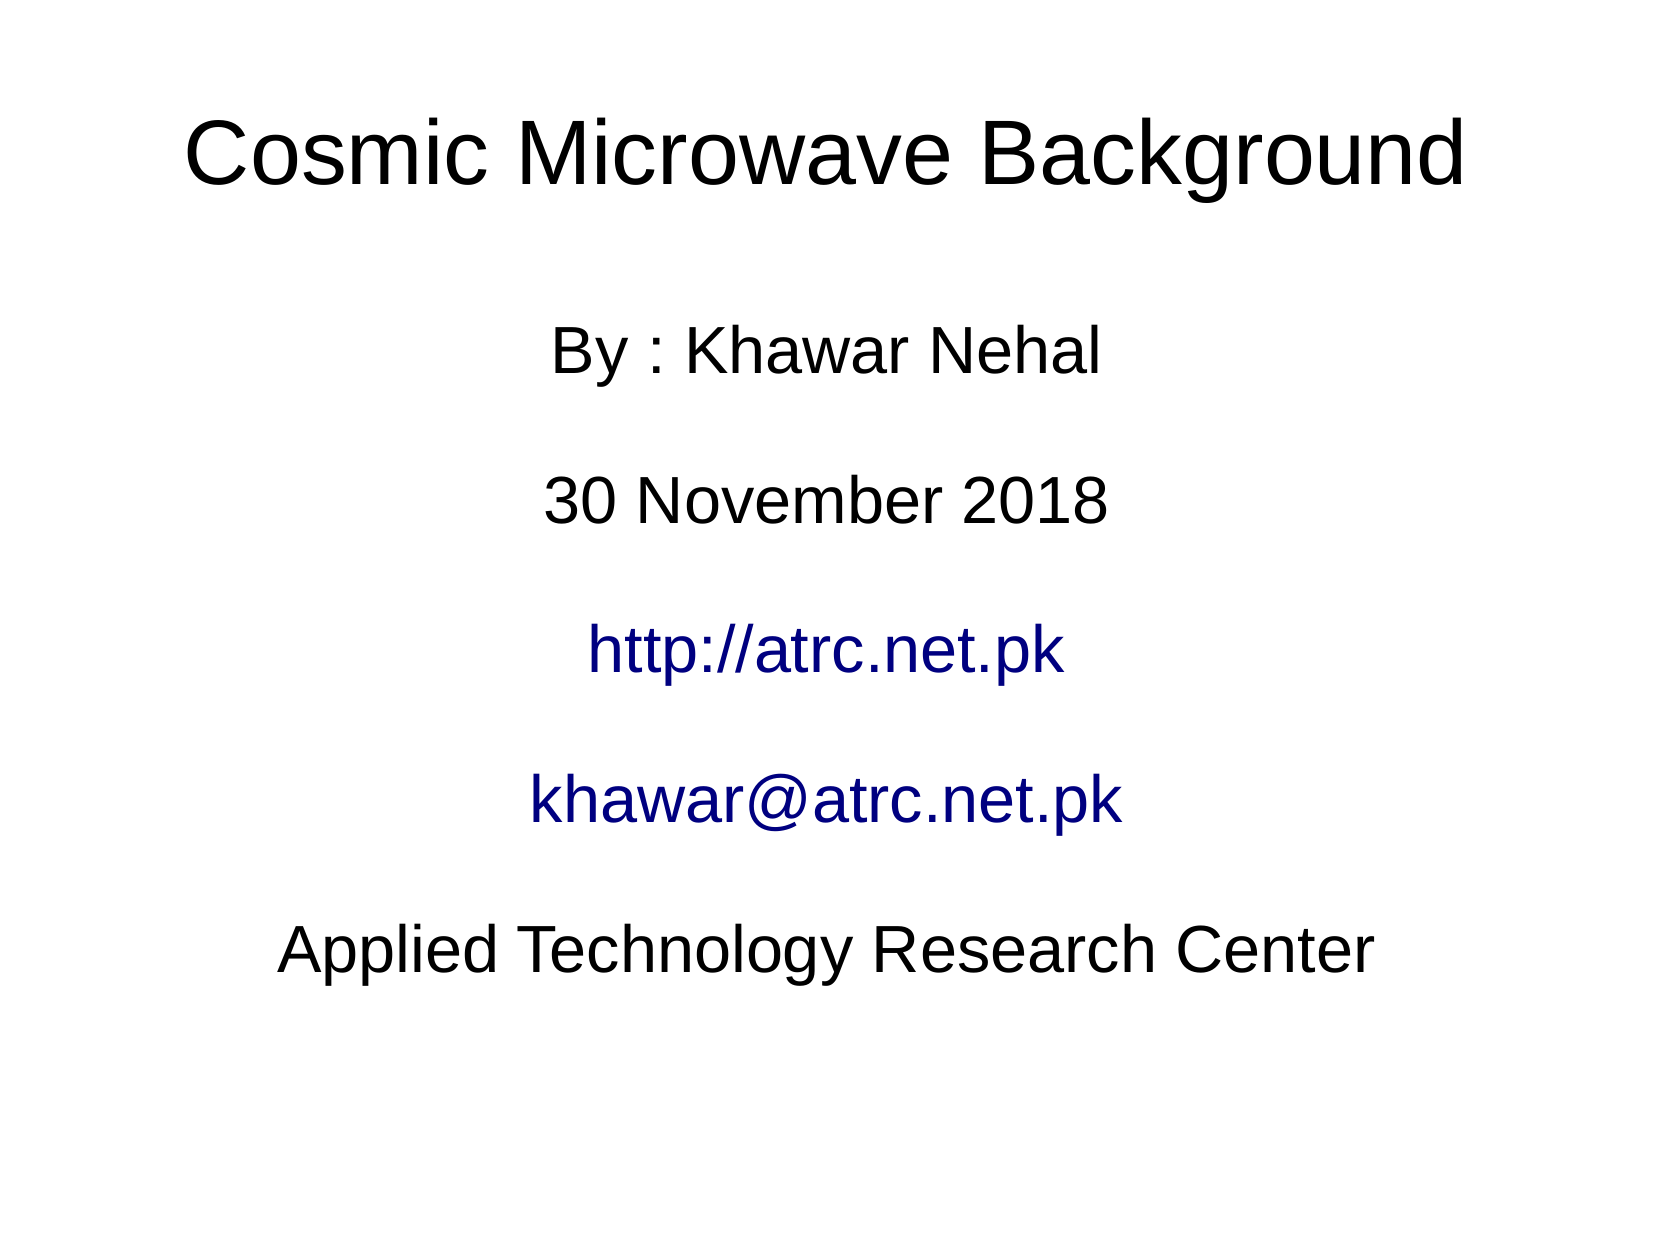

# Cosmic Microwave Background
By : Khawar Nehal
30 November 2018
http://atrc.net.pk
khawar@atrc.net.pk
Applied Technology Research Center